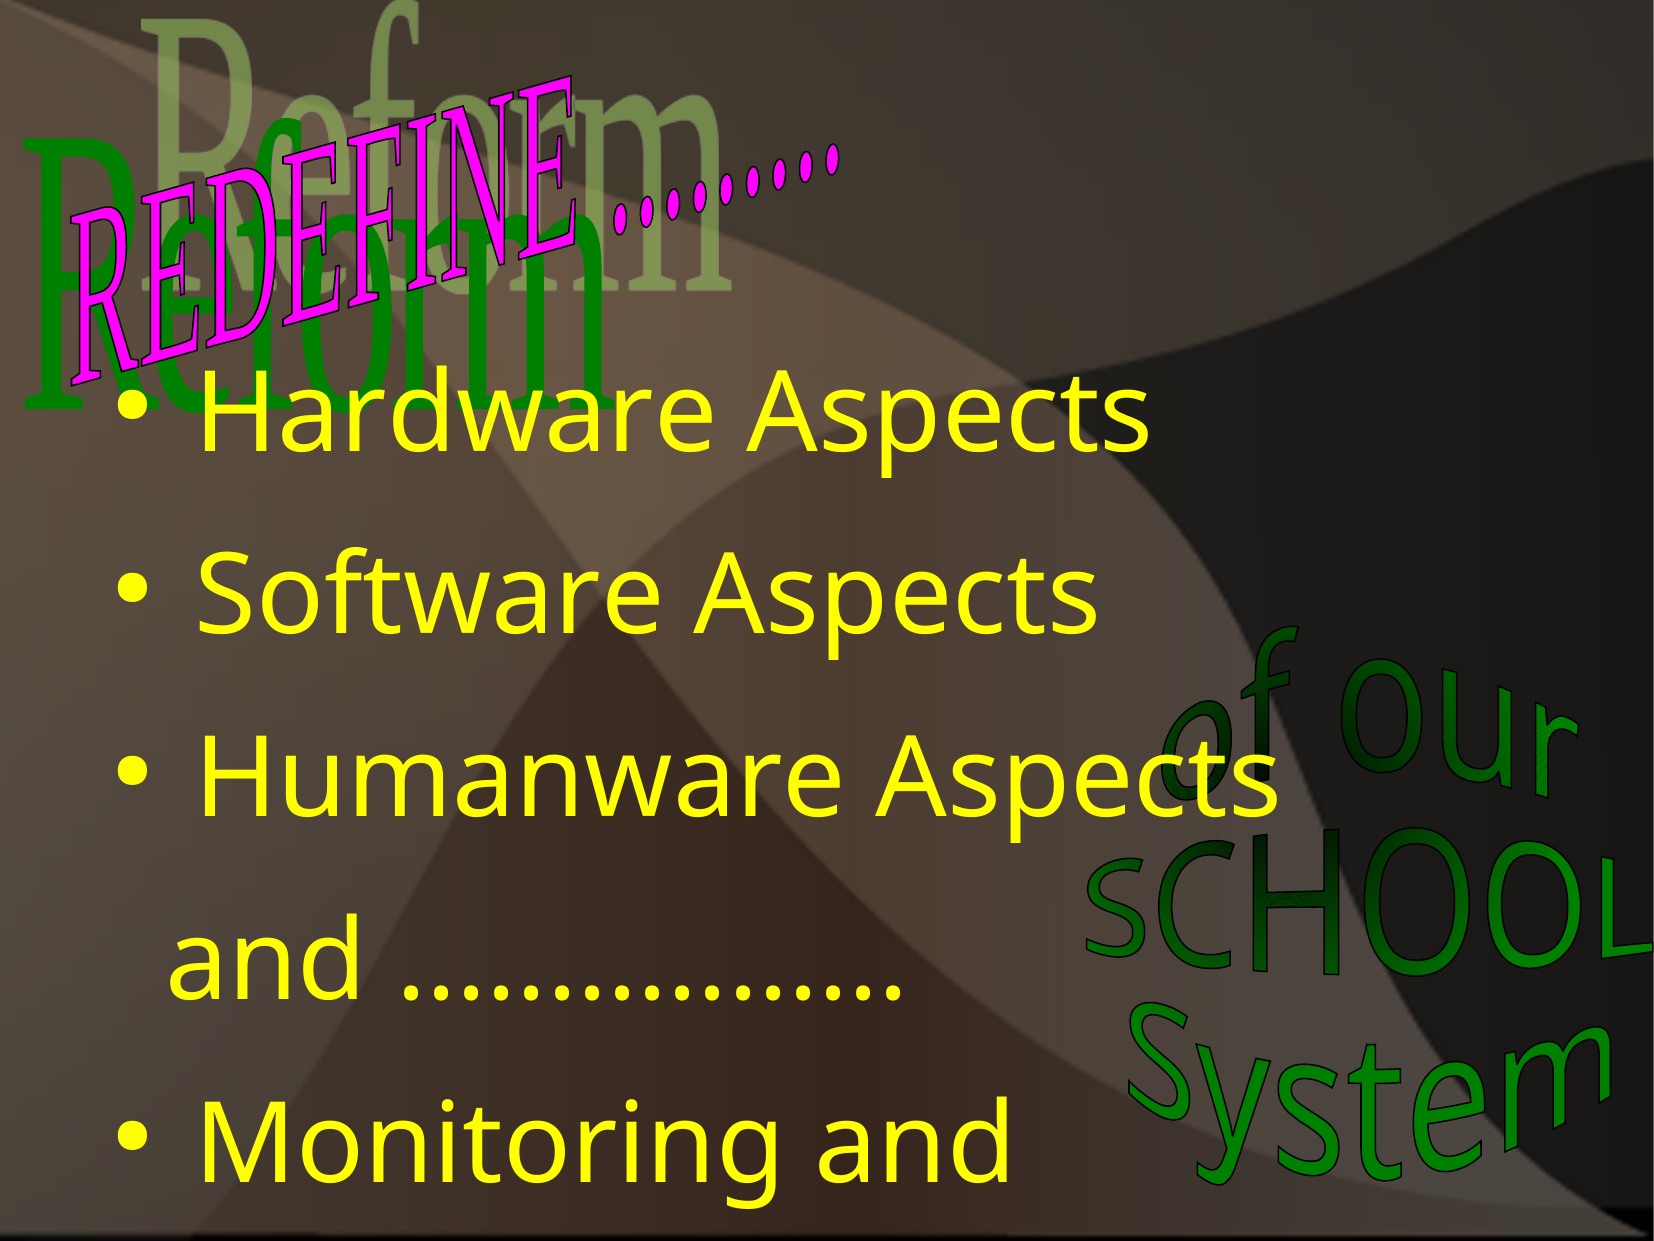

REDEFINE .........
Reform
# Hardware Aspects
 Software Aspects
 Humanware Aspects
and .................
 Monitoring and Evaluation System
of our
SCHOOL
System